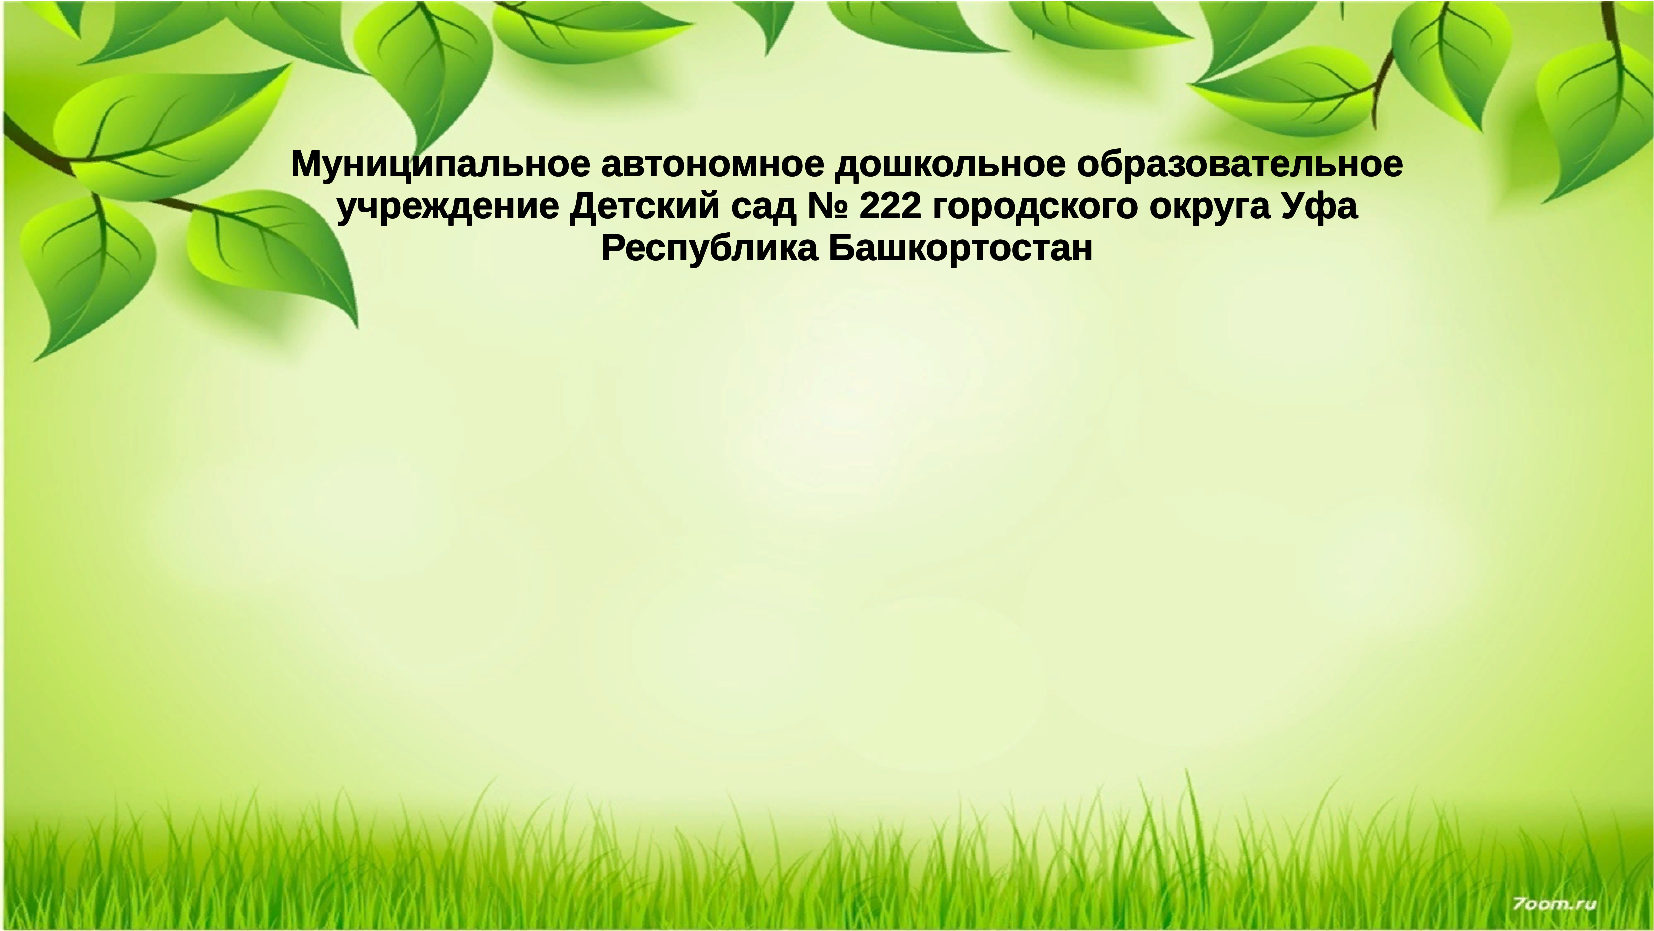

# Муниципальное
Муниципальное автономное дошкольное образовательное учреждение Детский сад № 222 городского округа Уфа
Республика Башкортостан
Муниципальное автономное дошкольное образовательное учреждение Детский сад № 222 городского округа Уфа
Республика Башкортостан
Муниципальное автономное дошкольное образовательное учреждение Детский сад № 222 городского округа Уфа
Республика Башкортостан
Муниципальное автономное дошкольное образовательное учреждение Детский сад № 222 городского округа Уфа
Республика Башкортостан
Муниципальное автономное дошкольное образовательное учреждение Детский сад № 222 городского округа Уфа
Республика Башкортостан
Муниципальное автономное дошкольное образовательное учреждение Детский сад № 222 городского округа Уфа
Республика Башкортостан
### Chart
| Category | Столбец 2 | Столбец 3 |
|---|---|---|
| Строка 1 | 3.2 | 4.54 |
| Строка 2 | 8.8 | 9.65 |
| Строка 3 | 1.5 | 3.7 |
| Строка 4 | 9.02 | 6.2 |